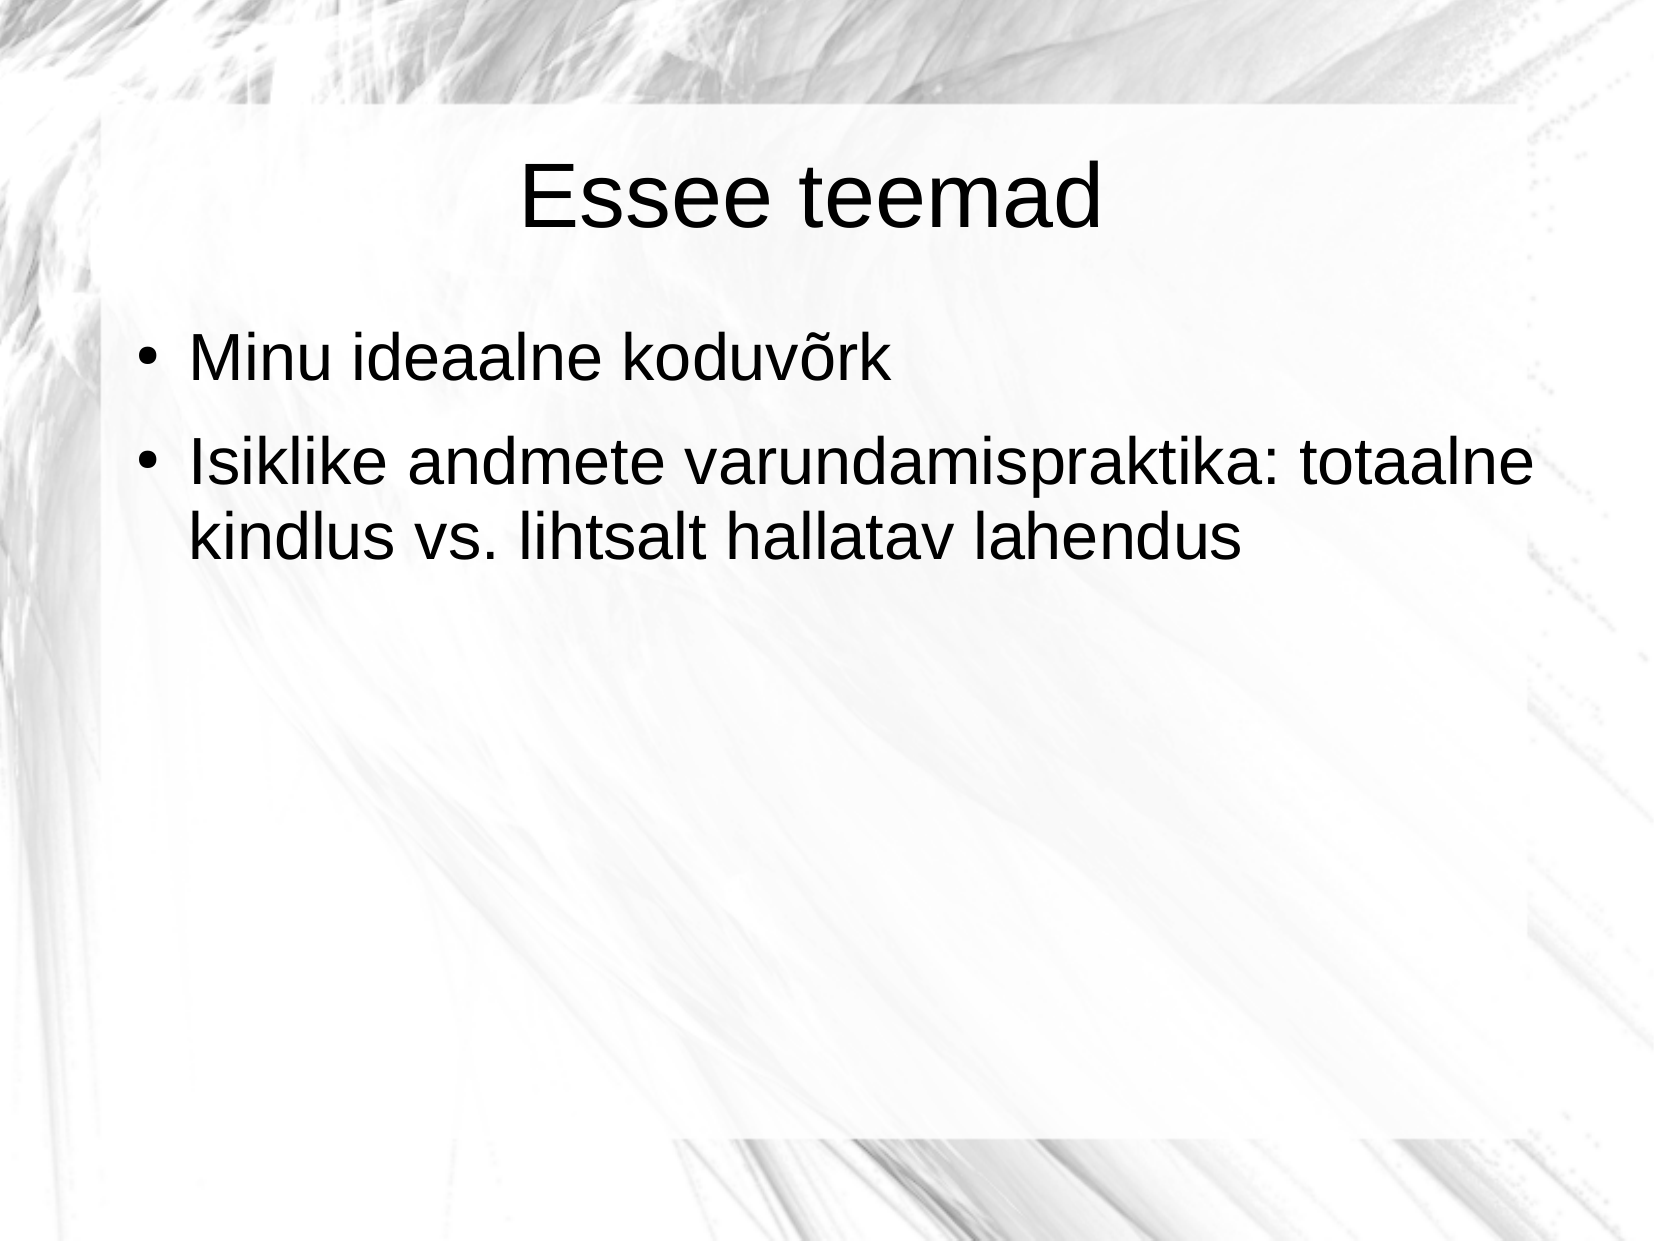

# Essee teemad
Minu ideaalne koduvõrk
Isiklike andmete varundamispraktika: totaalne kindlus vs. lihtsalt hallatav lahendus